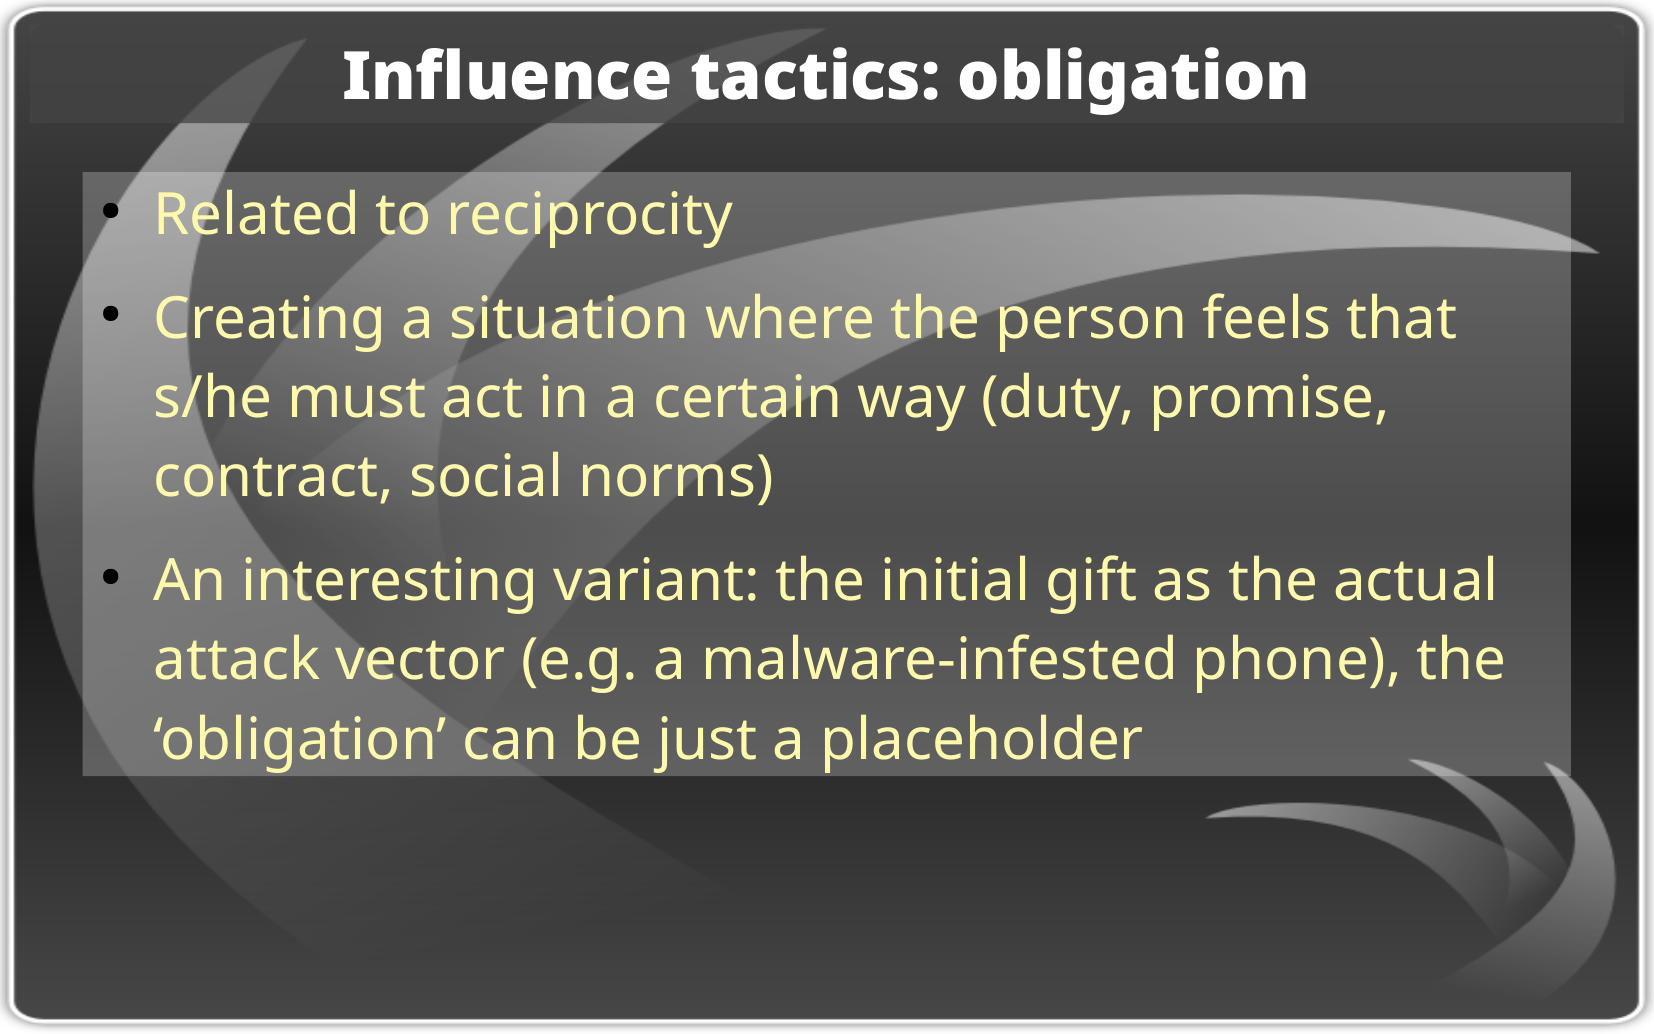

# Influence tactics: obligation
Related to reciprocity
Creating a situation where the person feels that s/he must act in a certain way (duty, promise, contract, social norms)
An interesting variant: the initial gift as the actual attack vector (e.g. a malware-infested phone), the ‘obligation’ can be just a placeholder